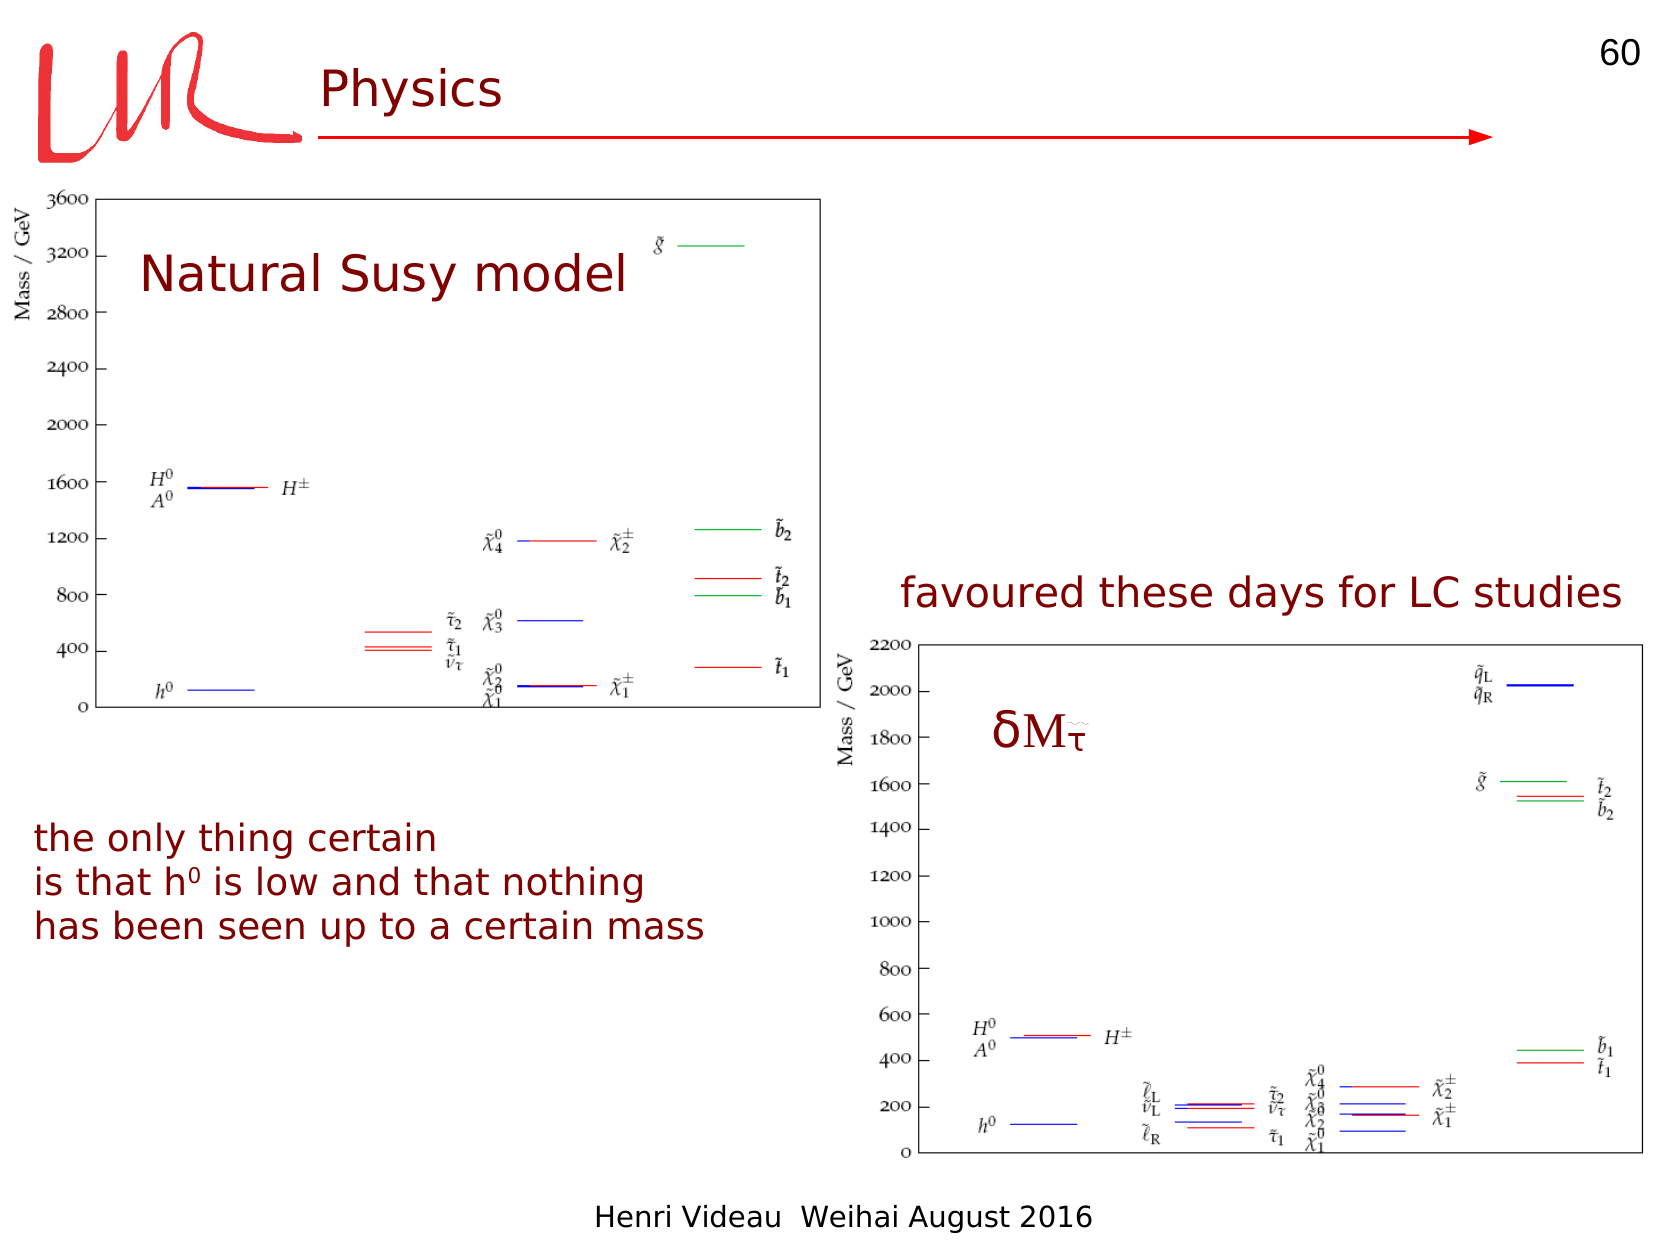

Natural Susy model
favoured these days for LC studies
δMτ
the only thing certain
is that h0 is low and that nothing
has been seen up to a certain mass